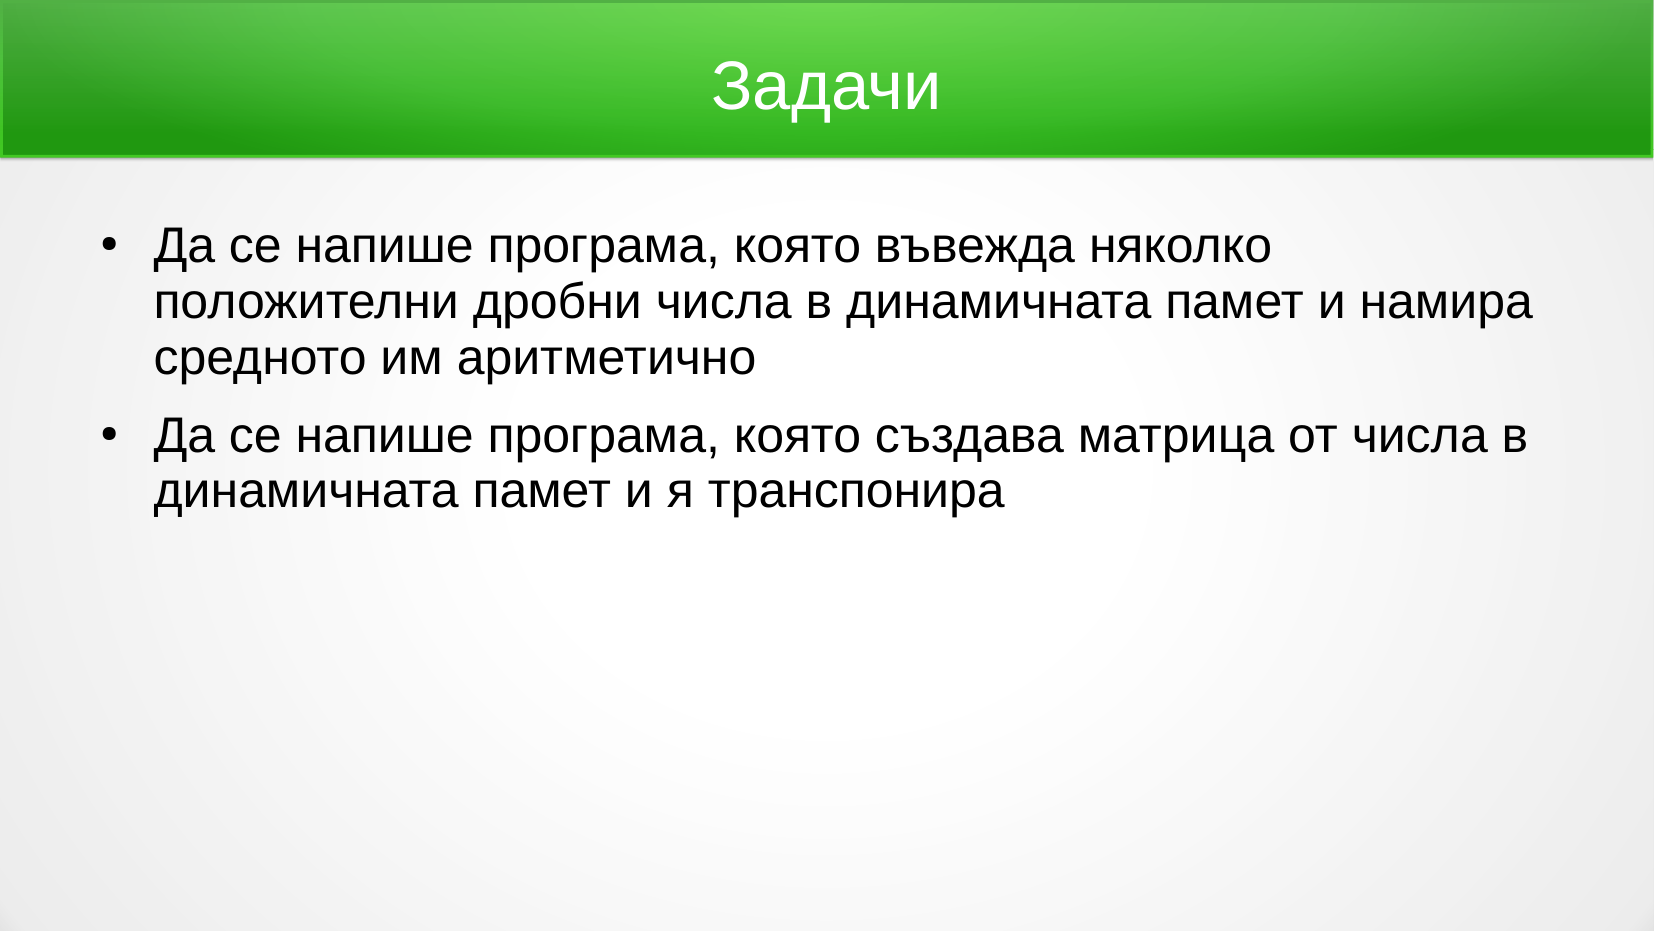

# Задачи
Да се напише програма, която въвежда няколко положителни дробни числа в динамичната памет и намира средното им аритметично
Да се напише програма, която създава матрица от числа в динамичната памет и я транспонира